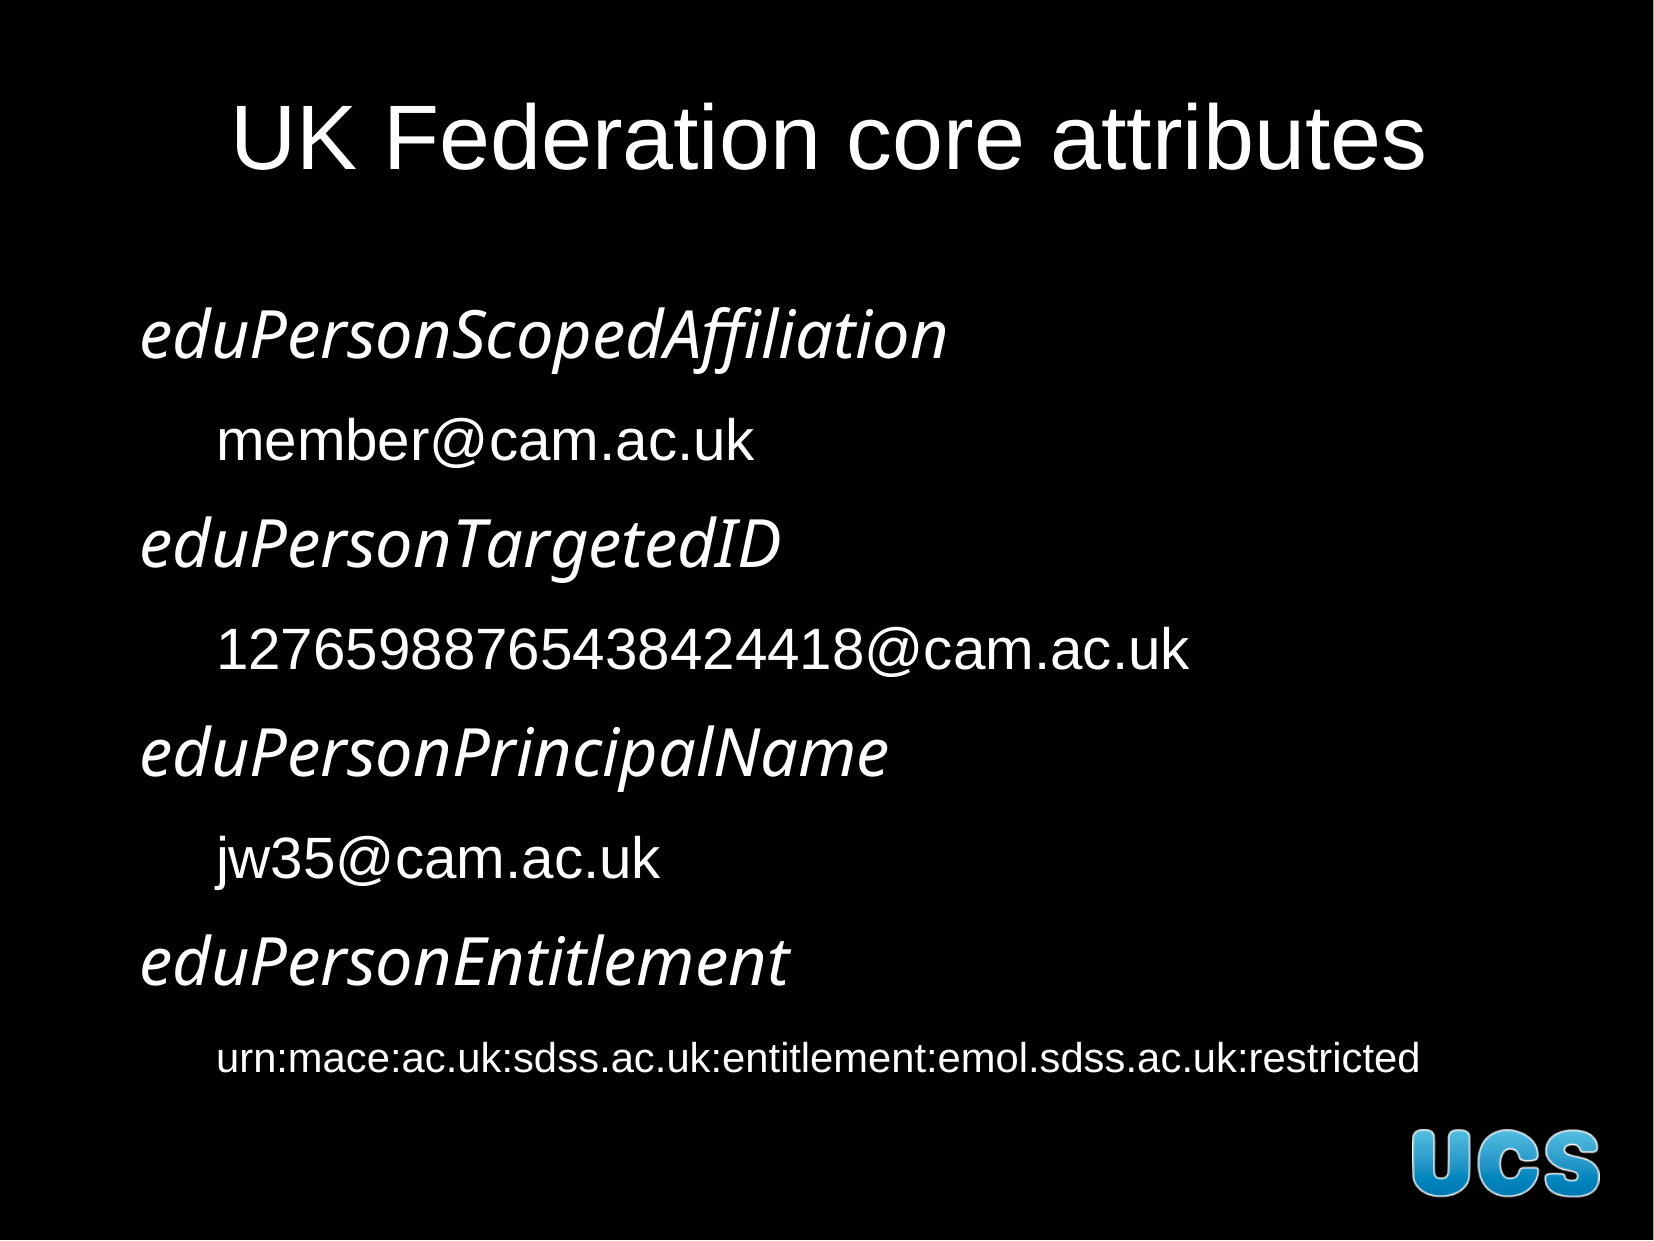

# UK Federation core attributes
eduPersonScopedAffiliation
member@cam.ac.uk
eduPersonTargetedID
12765988765438424418@cam.ac.uk
eduPersonPrincipalName
jw35@cam.ac.uk
eduPersonEntitlement
urn:mace:ac.uk:sdss.ac.uk:entitlement:emol.sdss.ac.uk:restricted